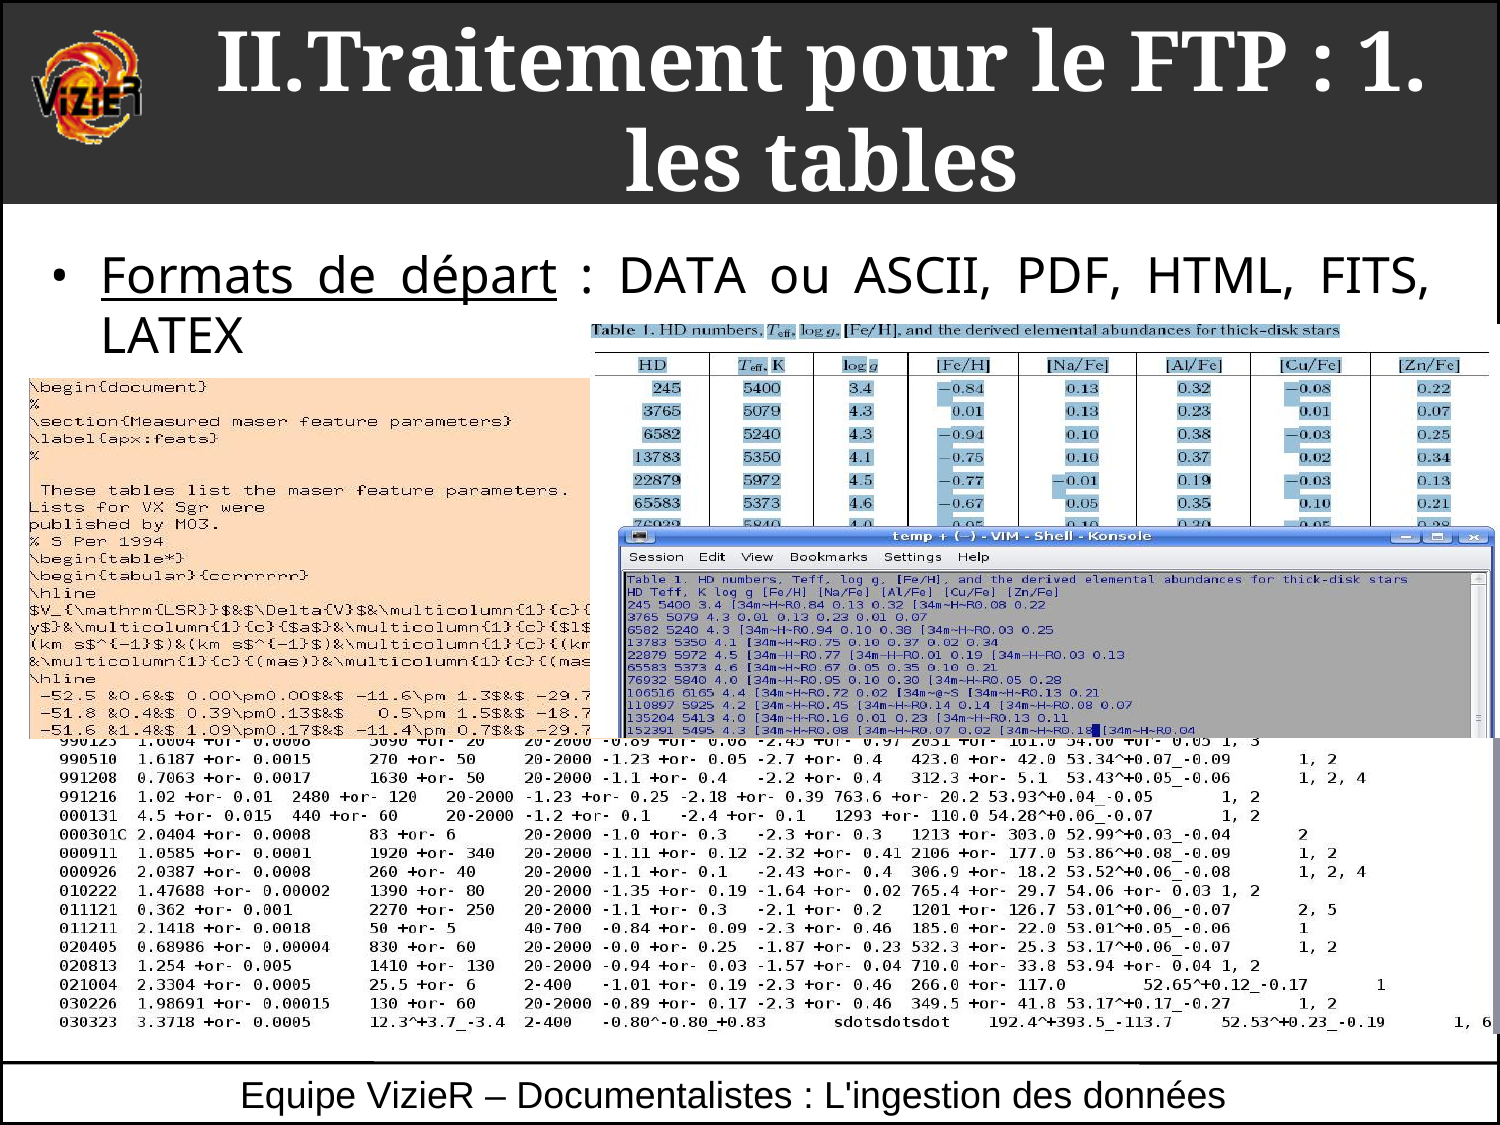

# II.Traitement pour le FTP : 1. les tables
Formats de départ : DATA ou ASCII, PDF, HTML, FITS, LATEX